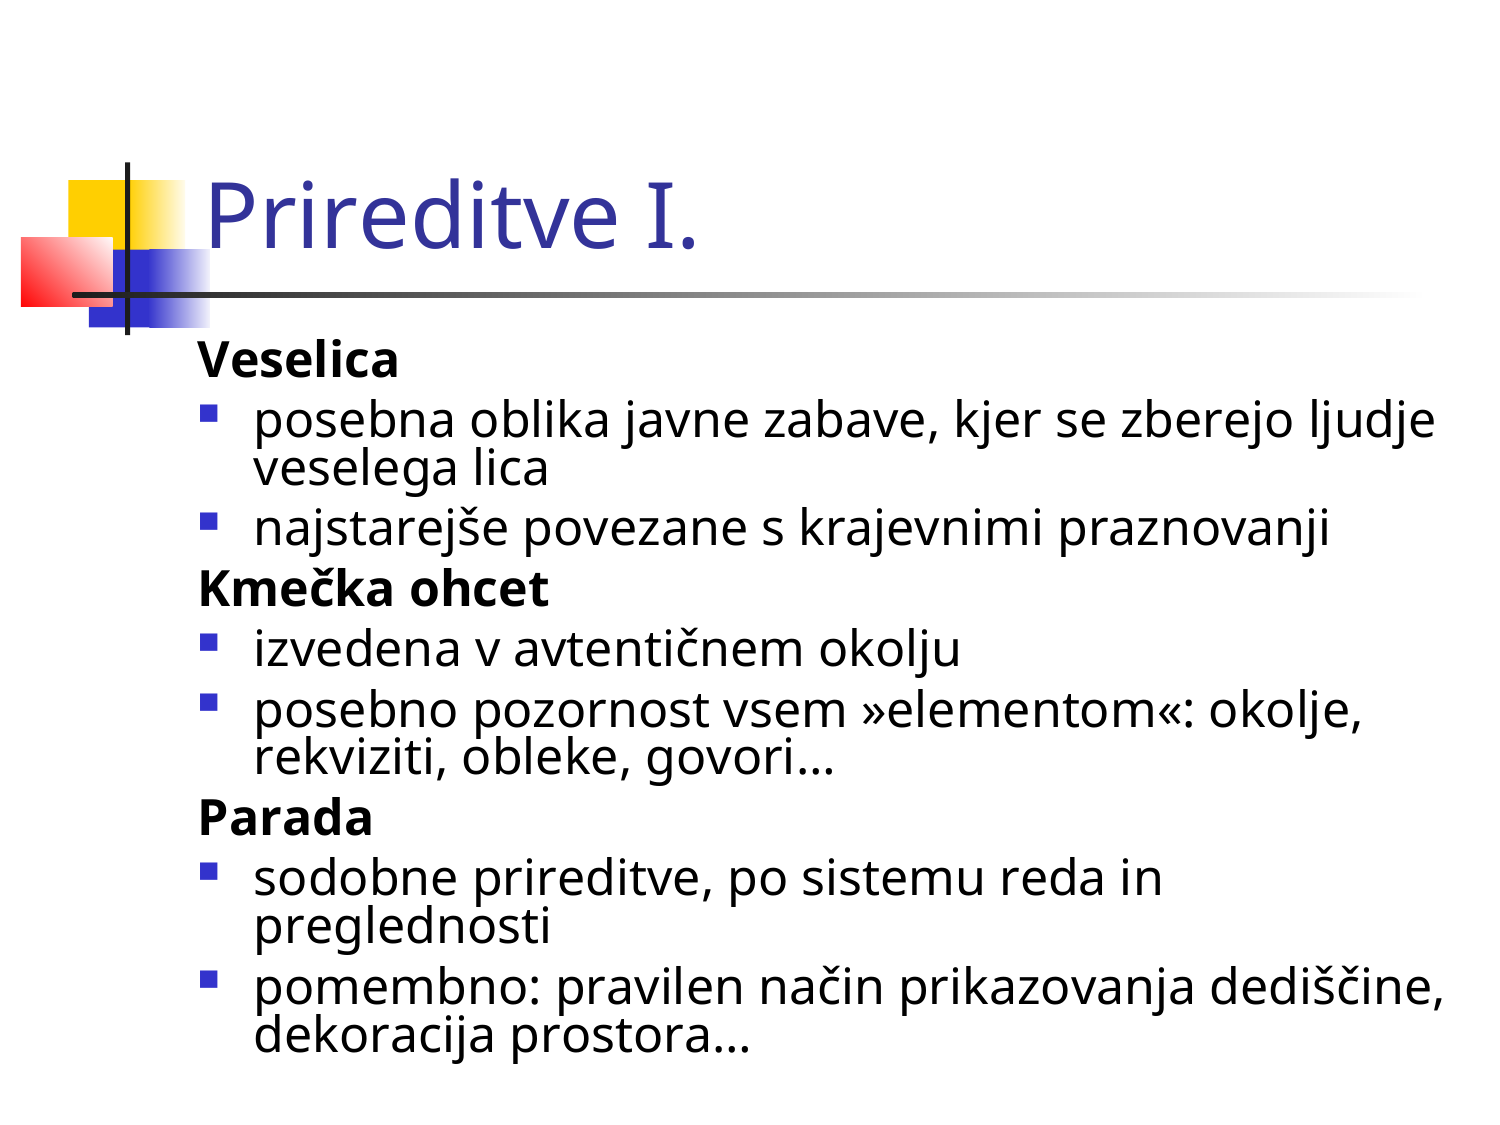

# Prireditve I.
Veselica
posebna oblika javne zabave, kjer se zberejo ljudje veselega lica
najstarejše povezane s krajevnimi praznovanji
Kmečka ohcet
izvedena v avtentičnem okolju
posebno pozornost vsem »elementom«: okolje, rekviziti, obleke, govori…
Parada
sodobne prireditve, po sistemu reda in preglednosti
pomembno: pravilen način prikazovanja dediščine, dekoracija prostora…